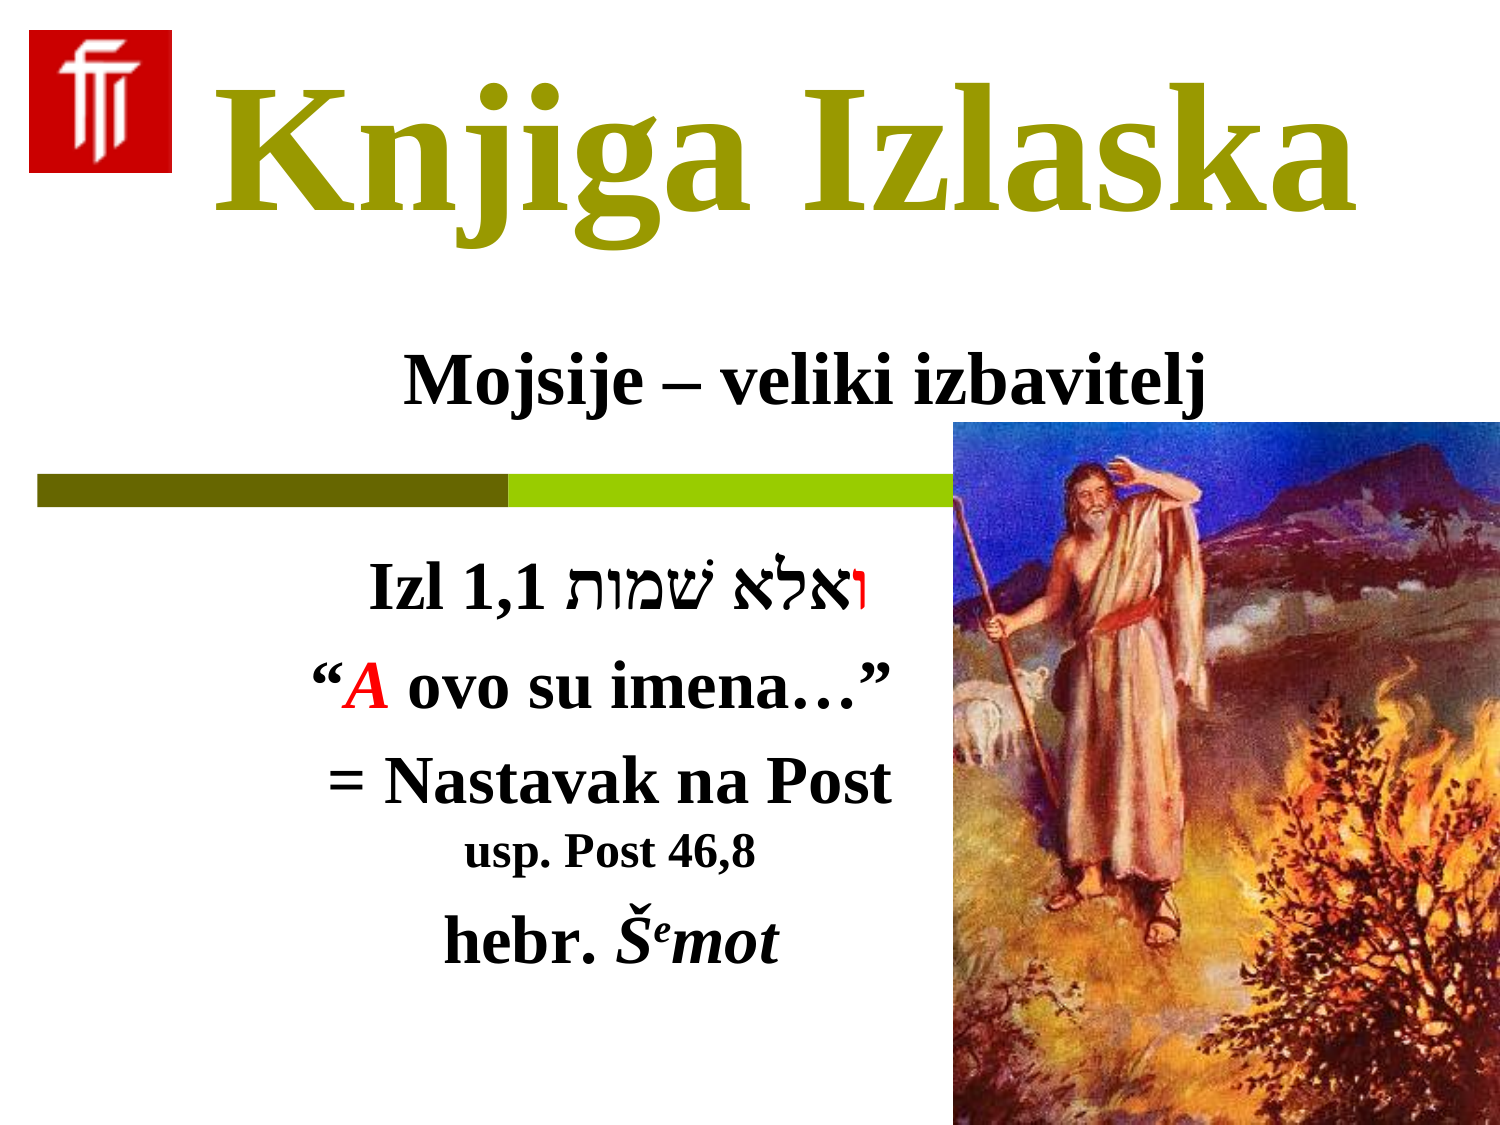

# Knjiga Izlaska Mojsije – veliki izbavitelj
 Izl 1,1 ואלא שׁמות
“A ovo su imena…”
= Nastavak na Post
usp. Post 46,8
hebr. Šemot